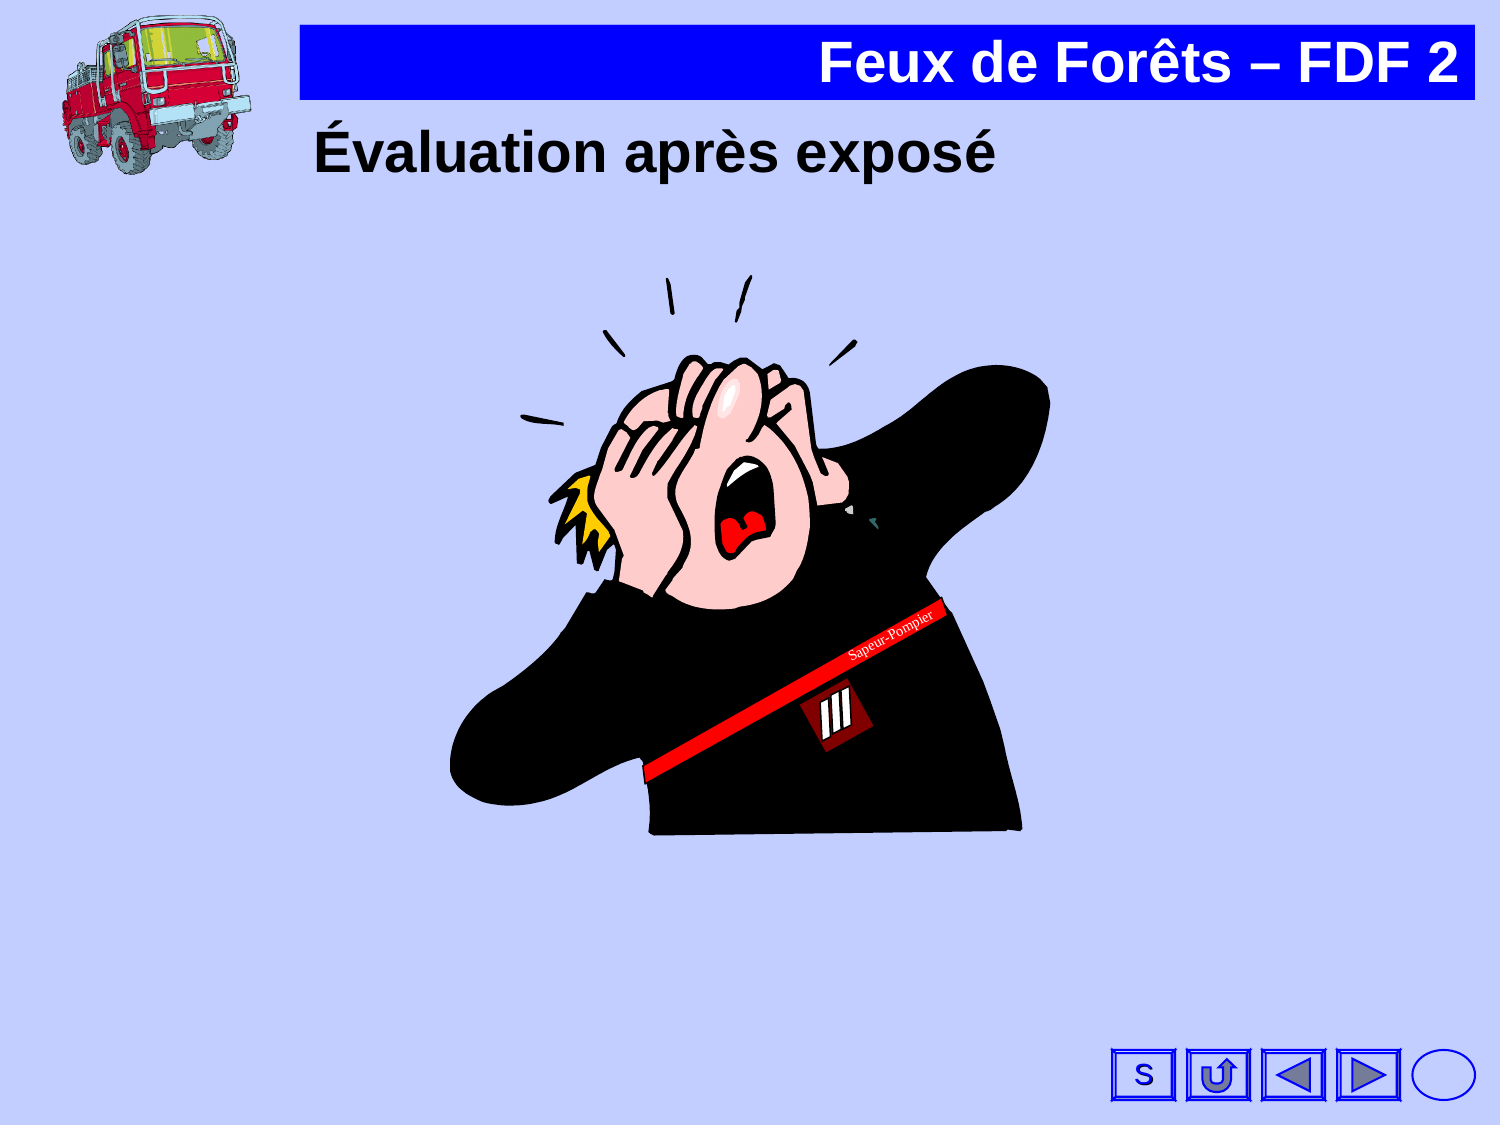

Feux de Forêts – FDF 2
Évaluation après exposé
Sapeur-Pompier